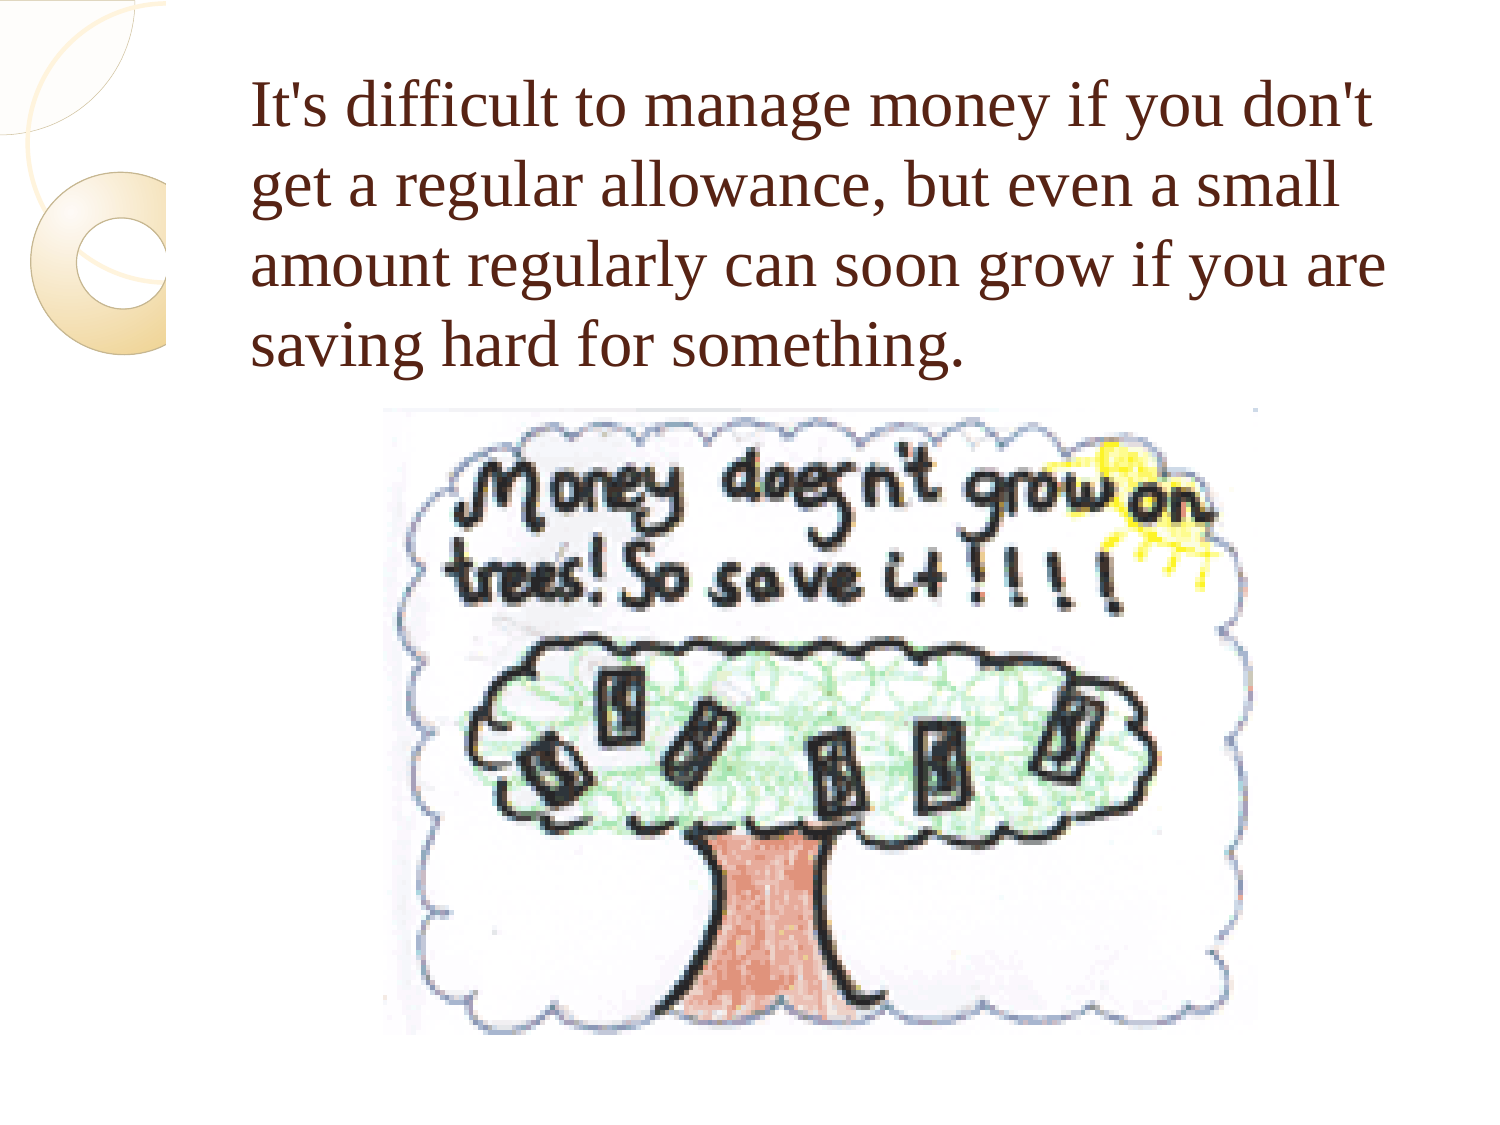

# It's difficult to manage money if you don't get a regular allowance, but even a small amount regularly can soon grow if you are saving hard for something.